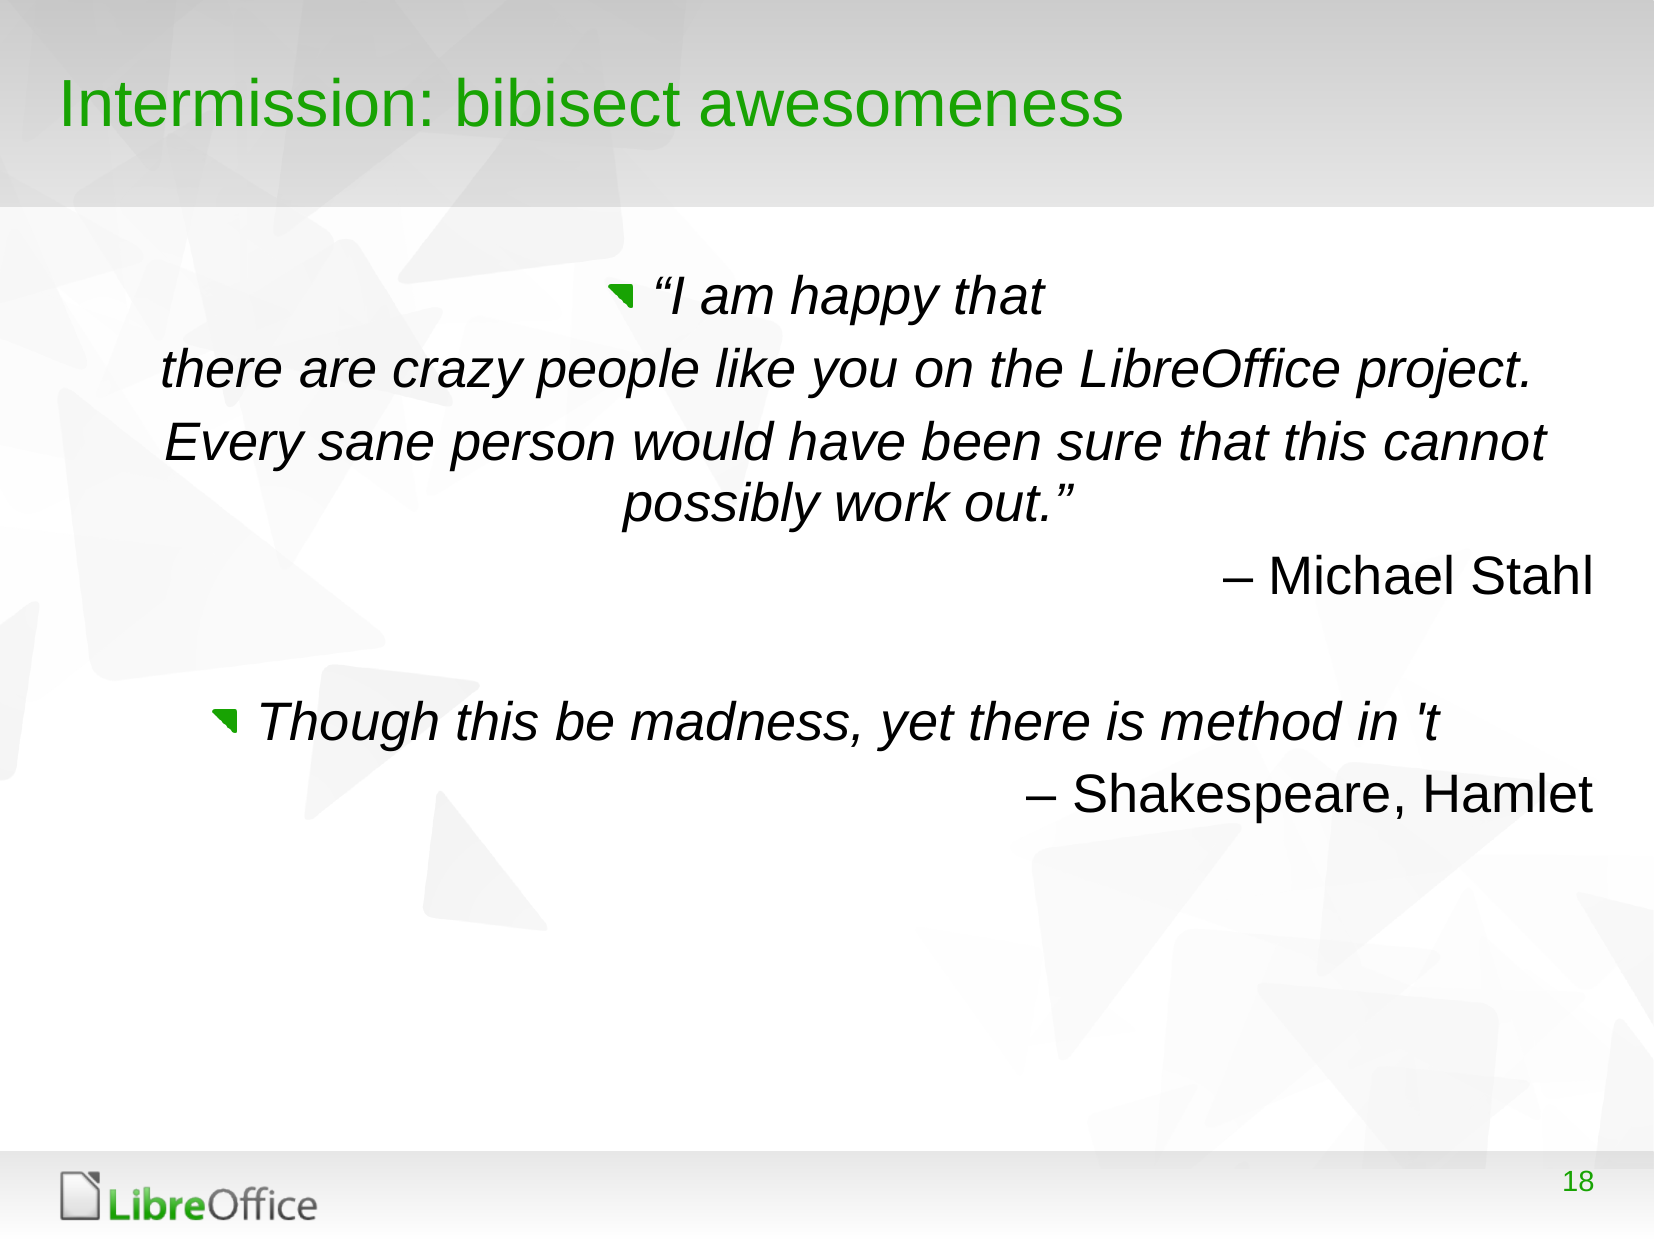

# Intermission: bibisect awesomeness
“I am happy that
there are crazy people like you on the LibreOffice project.
 Every sane person would have been sure that this cannot possibly work out.”
– Michael Stahl
Though this be madness, yet there is method in 't
– Shakespeare, Hamlet
18